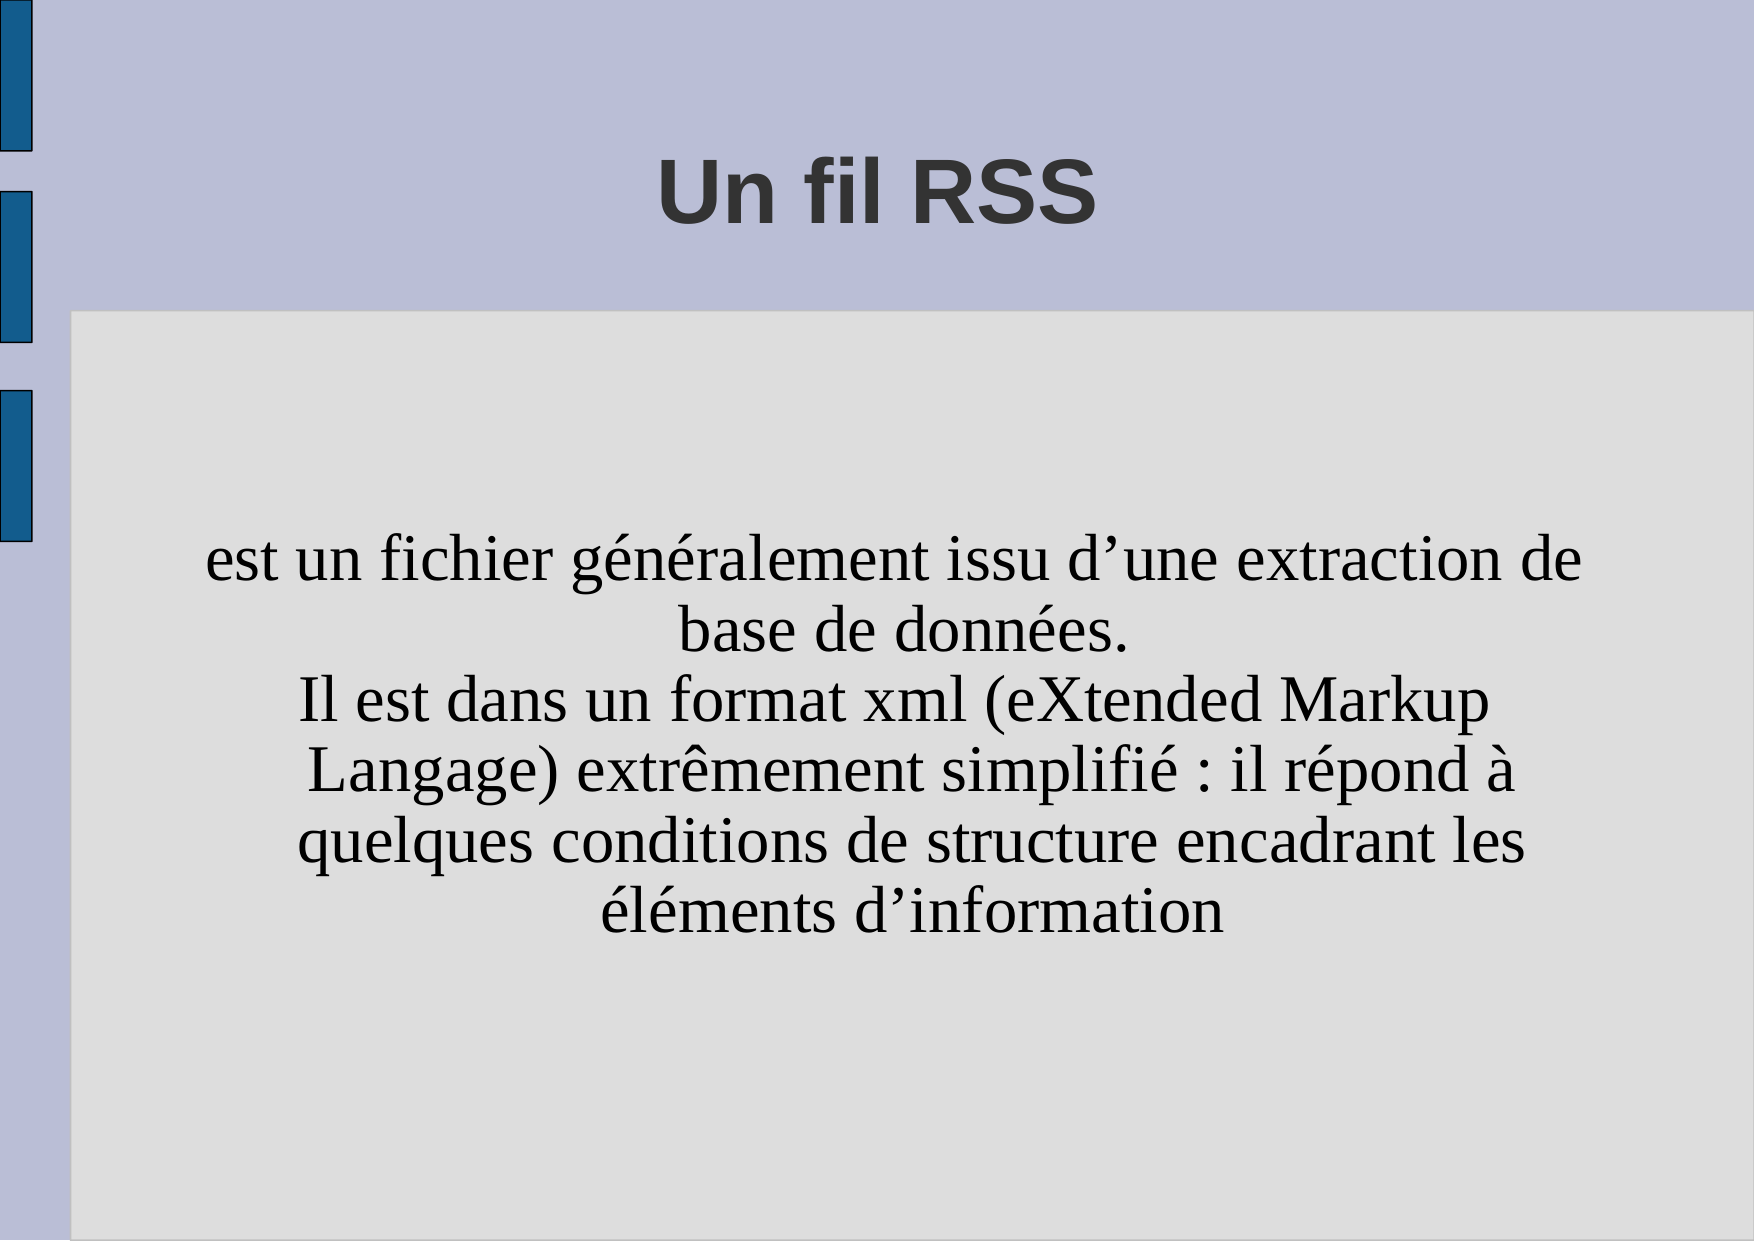

# Un fil RSS
est un fichier généralement issu d’une extraction de base de données.
Il est dans un format xml (eXtended Markup Langage) extrêmement simplifié : il répond à quelques conditions de structure encadrant les éléments d’information